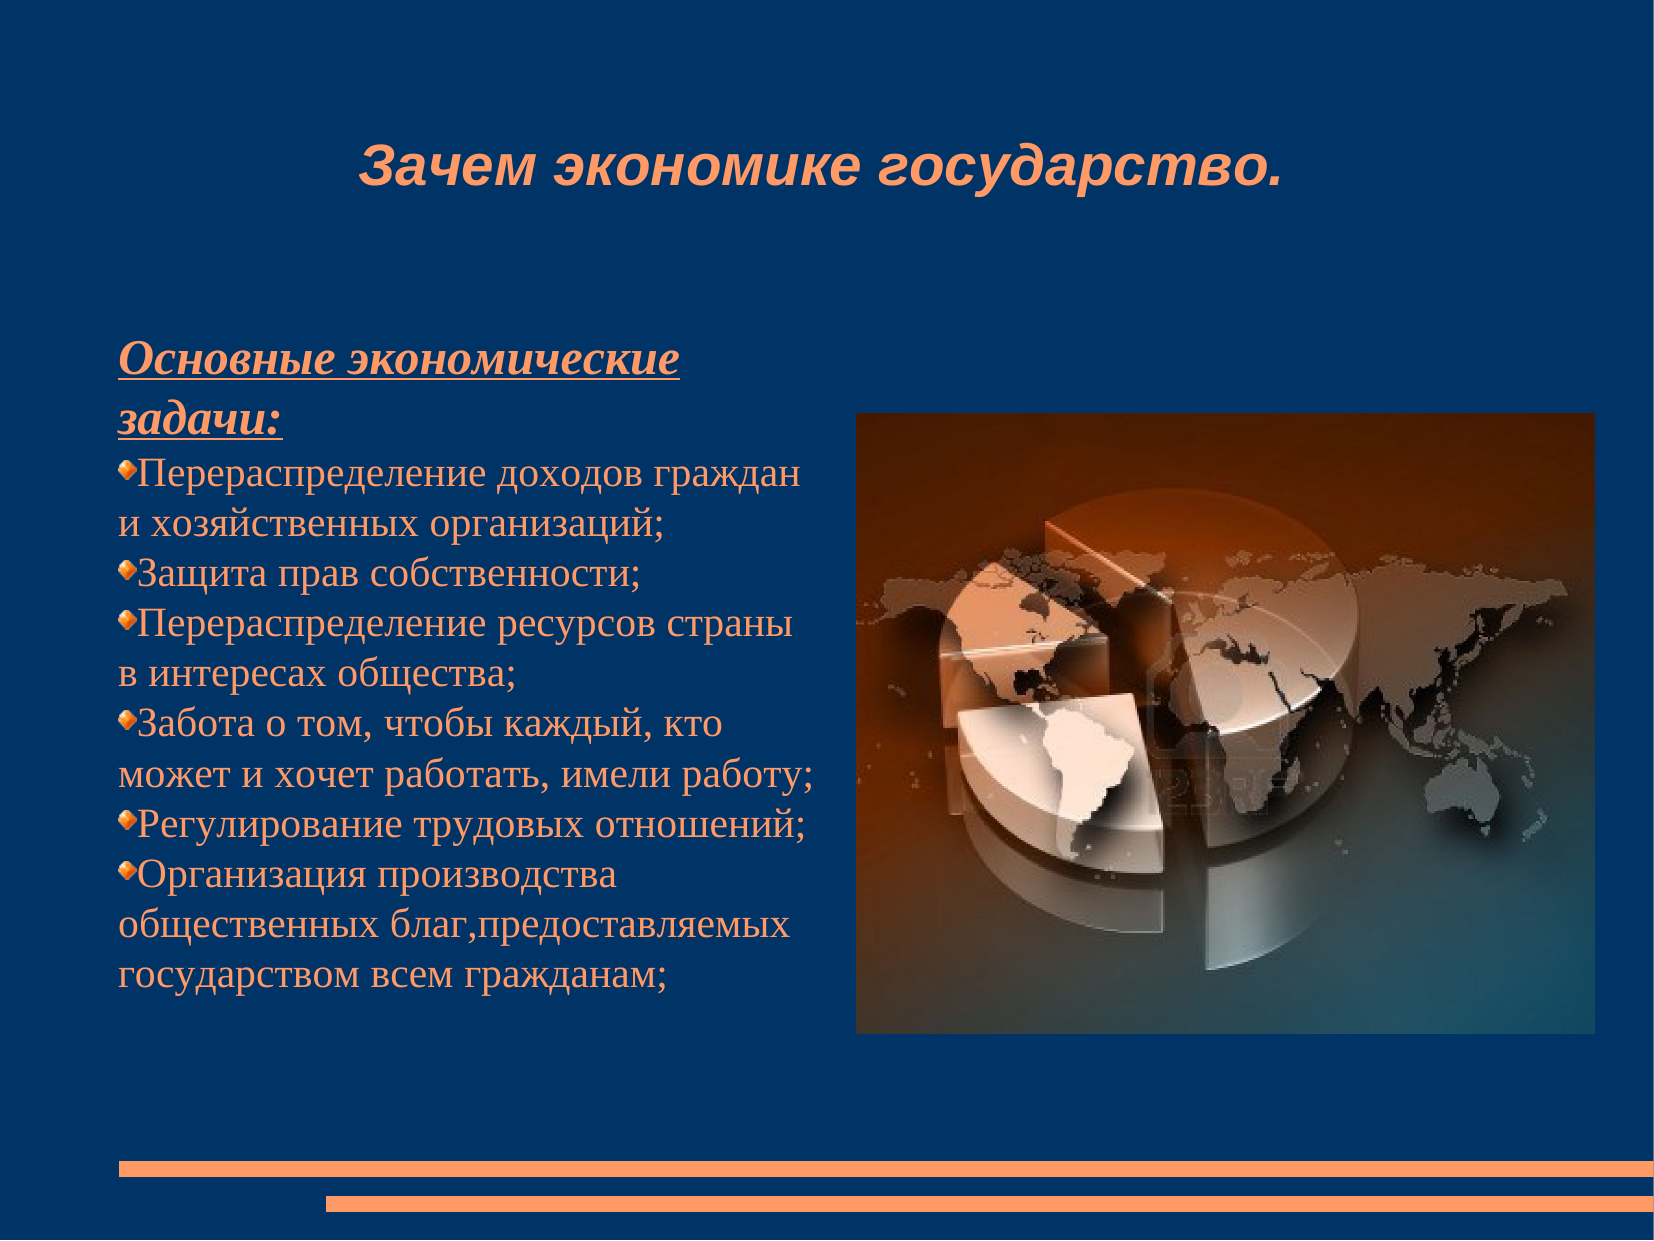

# Зачем экономике государство.
Основные экономические задачи:
Перераспределение доходов граждан и хозяйственных организаций;
Защита прав собственности;
Перераспределение ресурсов страны в интересах общества;
Забота о том, чтобы каждый, кто может и хочет работать, имели работу;
Регулирование трудовых отношений;
Организация производства общественных благ,предоставляемых государством всем гражданам;